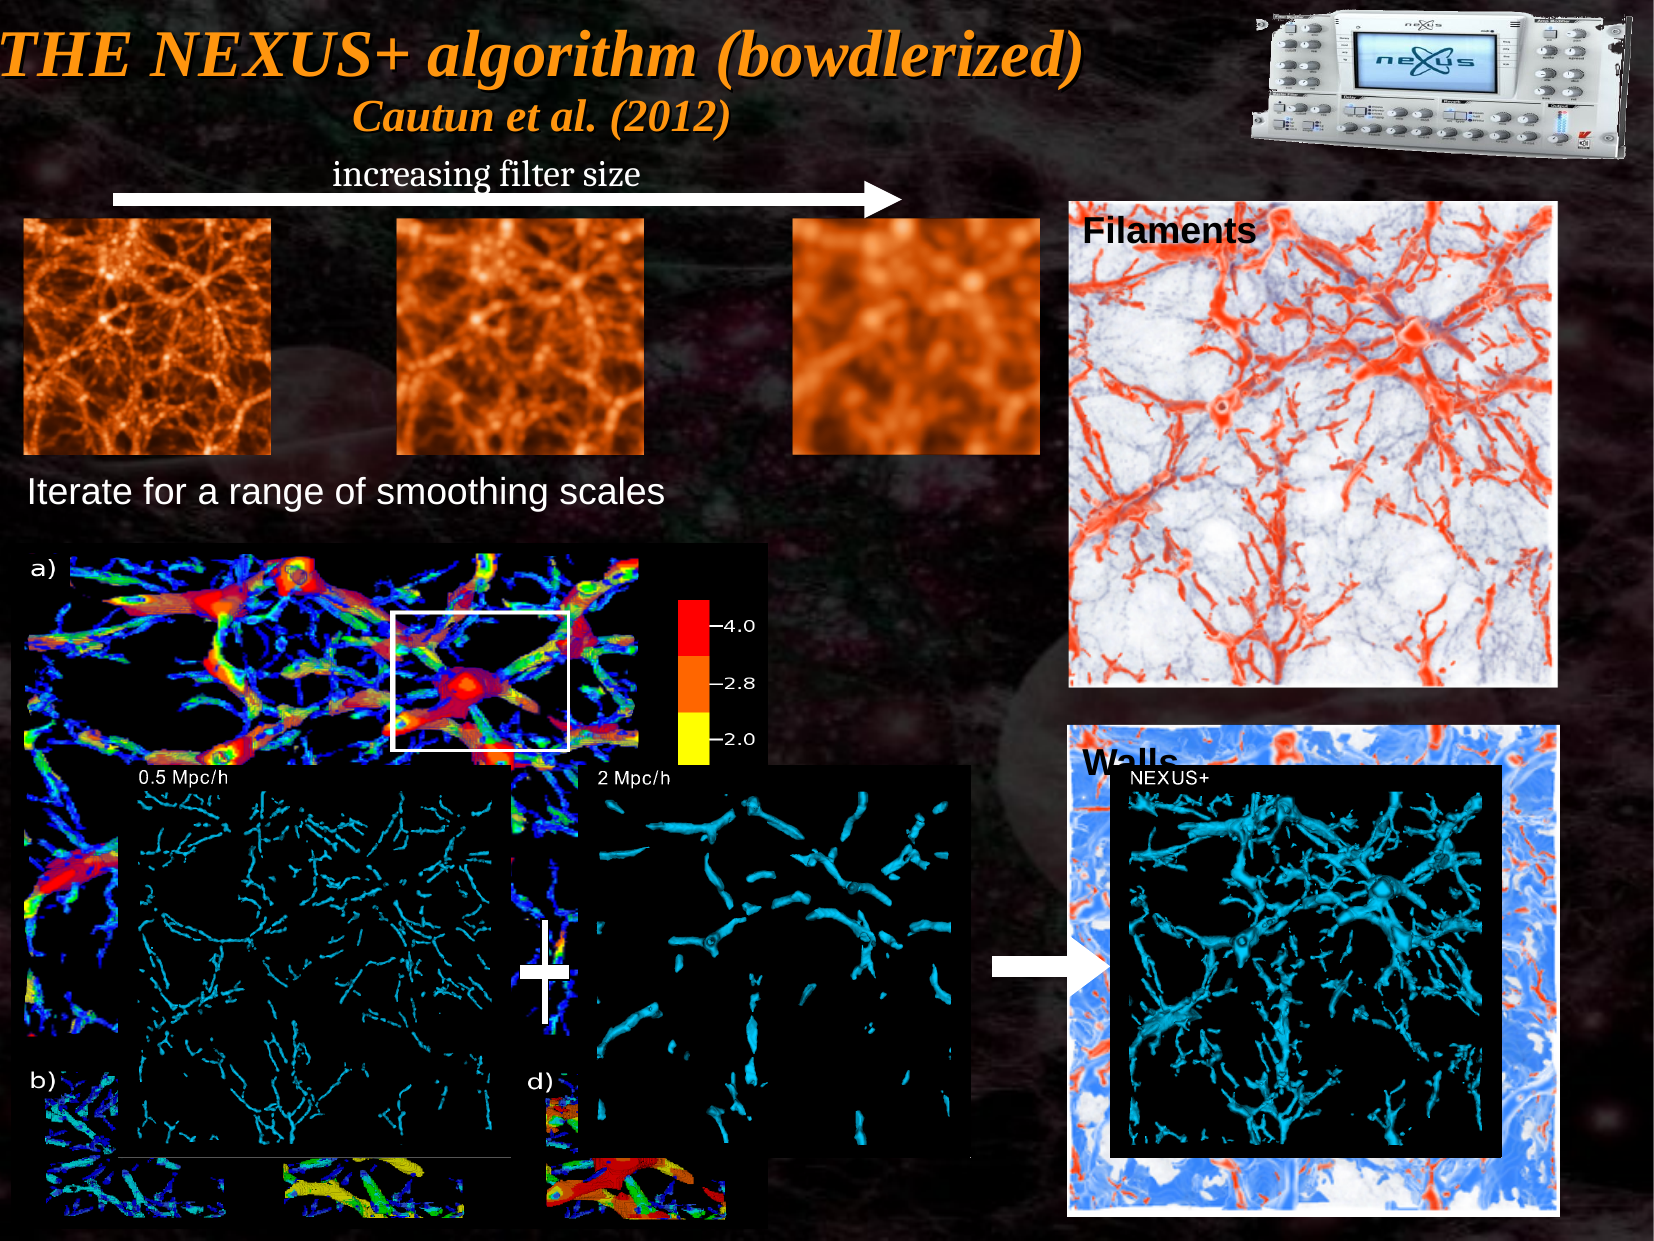

# THE NEXUS+ algorithm (bowdlerized) Cautun et al. (2012)
increasing filter size
Filaments
Iterate for a range of smoothing scales
Walls
+